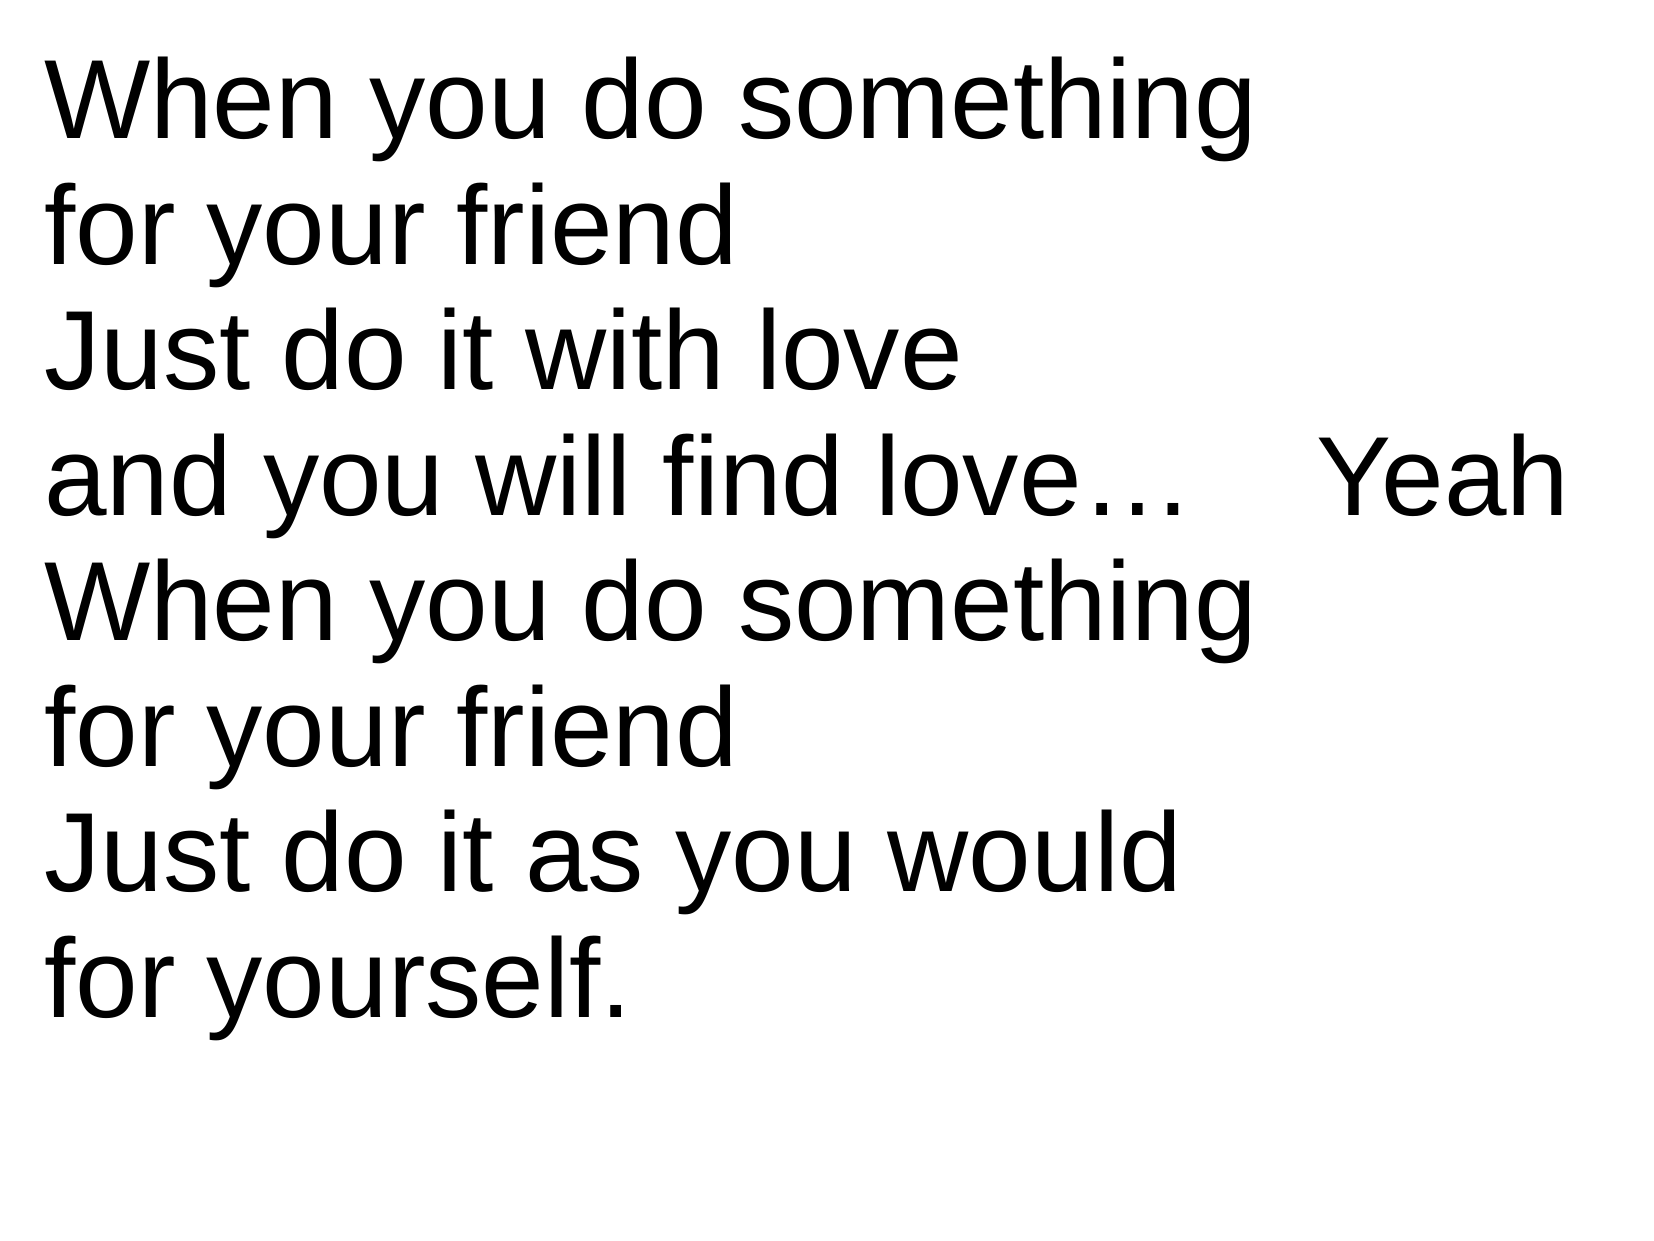

When you do something
for your friend
Just do it with love
and you will find love… Yeah
When you do something
for your friend
Just do it as you would
for yourself.